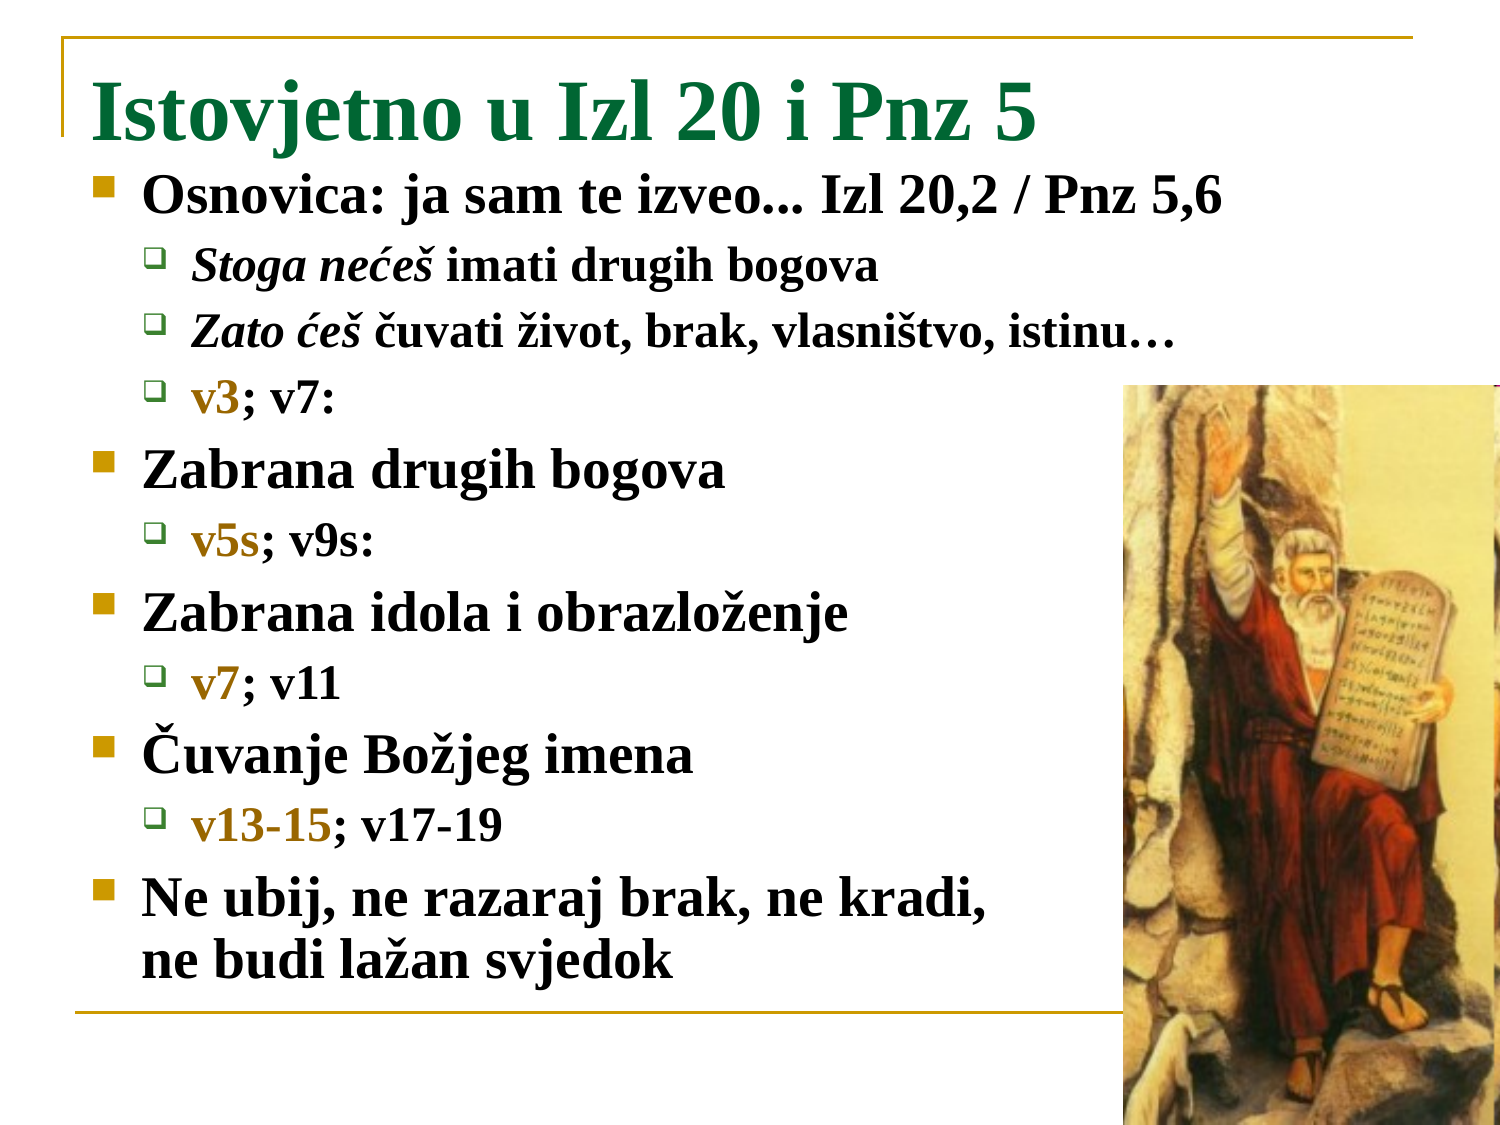

# Istovjetno u Izl 20 i Pnz 5
Osnovica: ja sam te izveo... Izl 20,2 / Pnz 5,6
Stoga nećeš imati drugih bogova
Zato ćeš čuvati život, brak, vlasništvo, istinu…
v3; v7:
Zabrana drugih bogova
v5s; v9s:
Zabrana idola i obrazloženje
v7; v11
Čuvanje Božjeg imena
v13-15; v17-19
Ne ubij, ne razaraj brak, ne kradi,
ne budi lažan svjedok